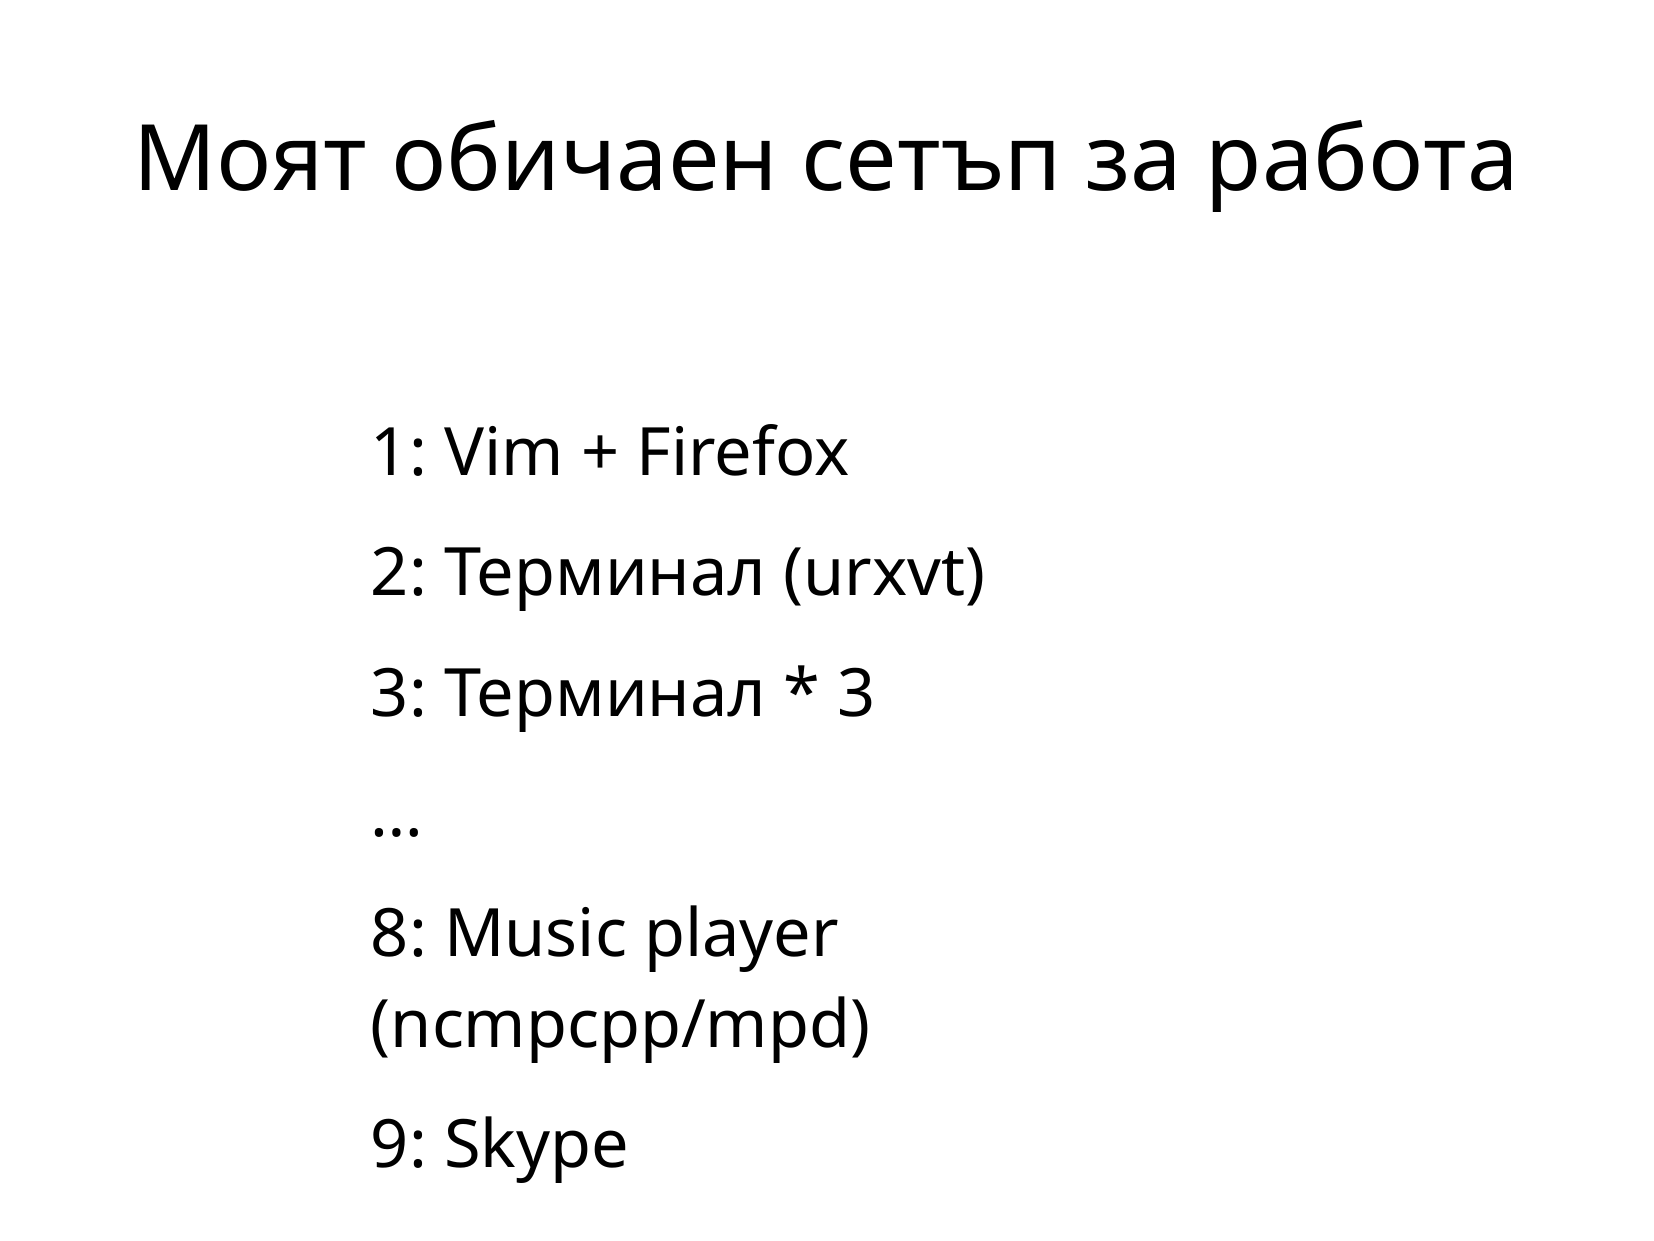

Моят обичаен сетъп за работа
# 1: Vim + Firefox
2: Терминал (urxvt)
3: Терминал * 3
…
8: Music player (ncmpcpp/mpd)
9: Skype